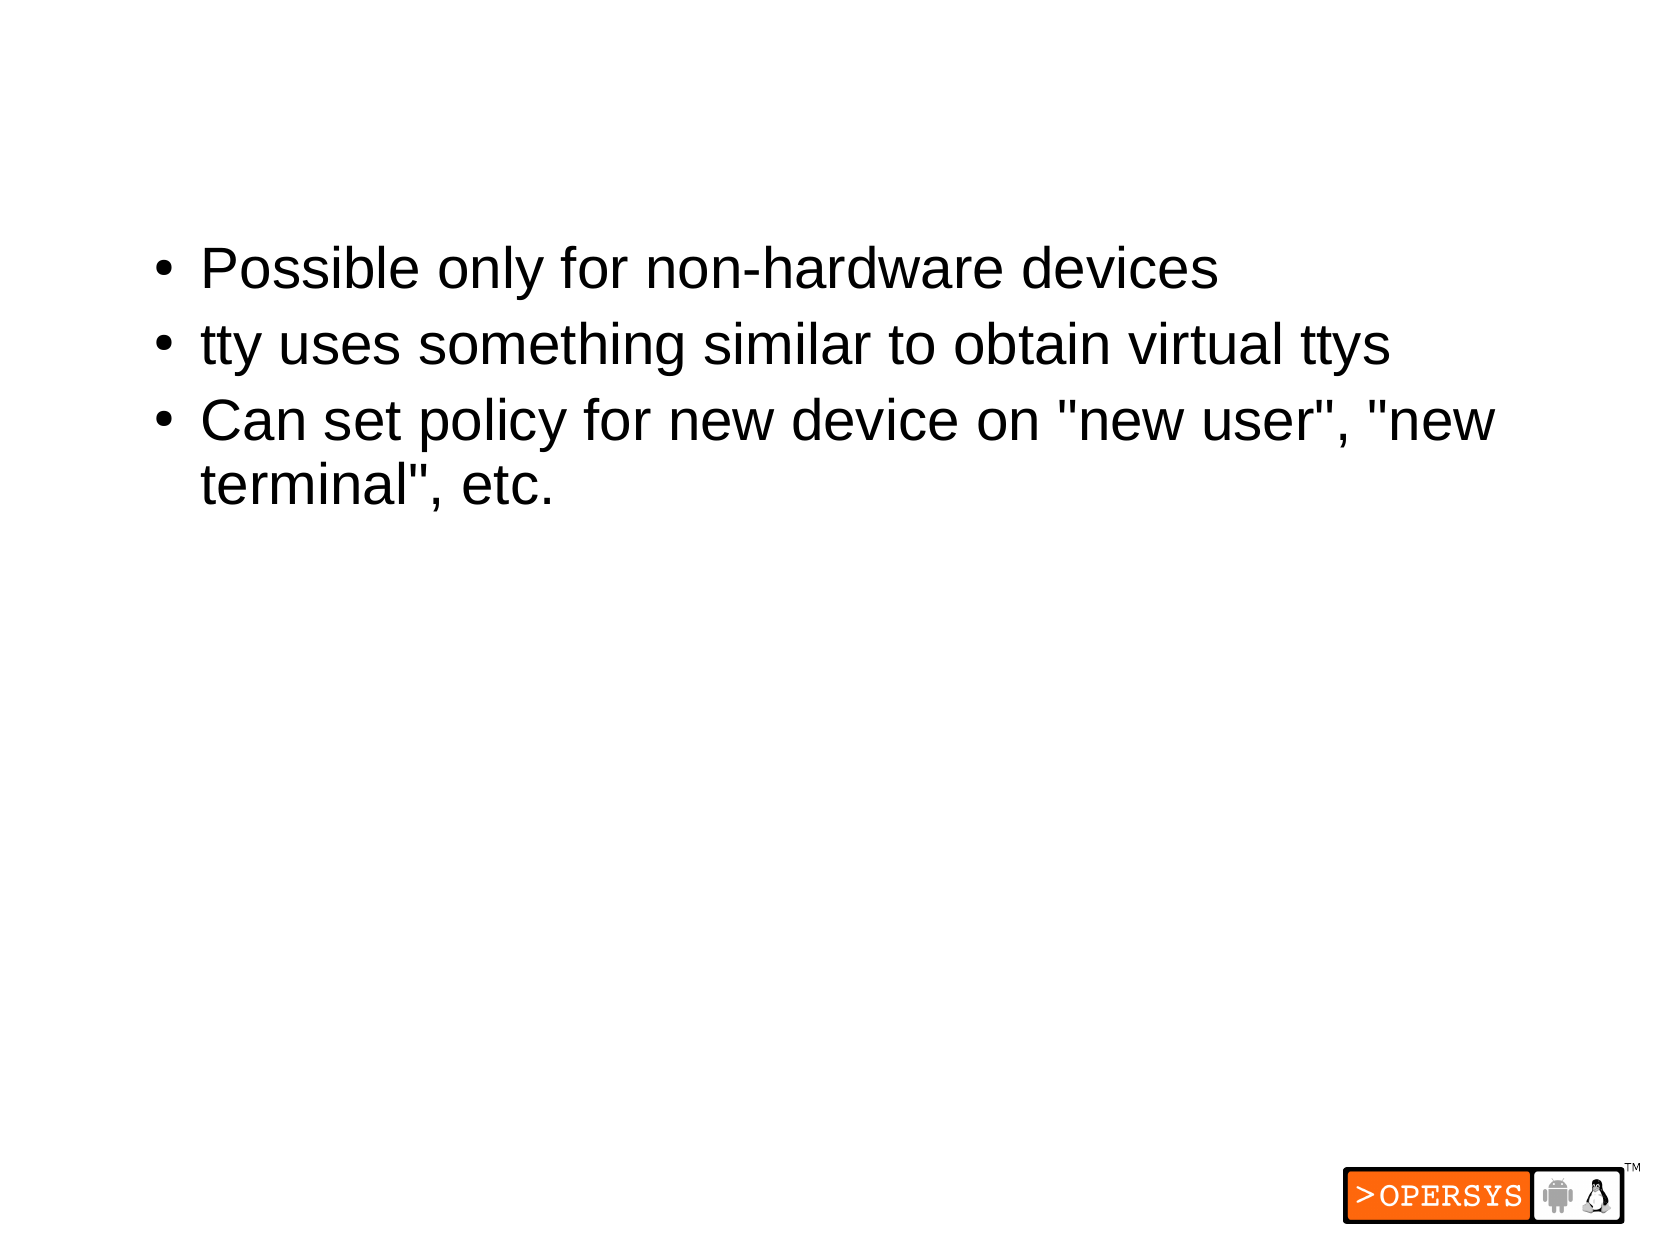

# Possible only for non-hardware devices
tty uses something similar to obtain virtual ttys
Can set policy for new device on "new user", "new terminal", etc.